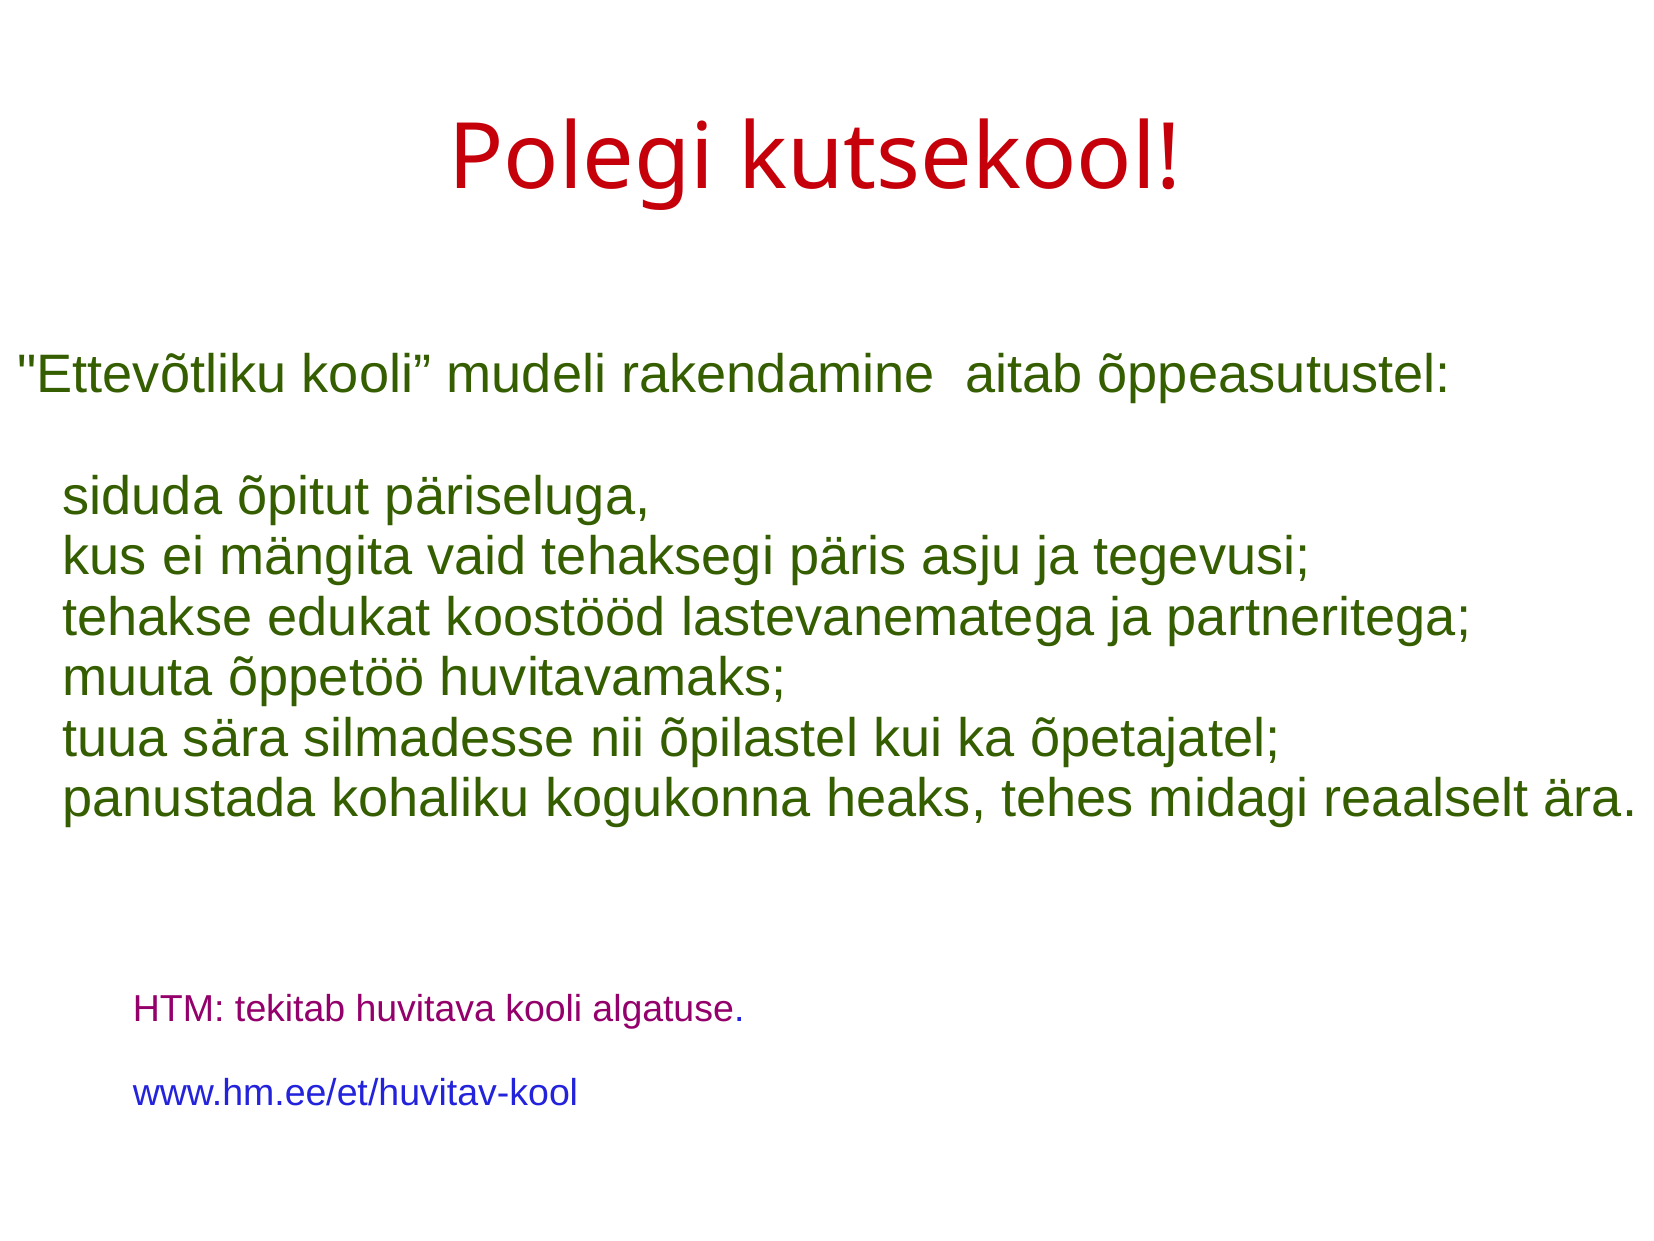

# Polegi kutsekool!
 "Ettevõtliku kooli” mudeli rakendamine aitab õppeasutustel:
 siduda õpitut päriseluga,
 kus ei mängita vaid tehaksegi päris asju ja tegevusi;
 tehakse edukat koostööd lastevanematega ja partneritega;
 muuta õppetöö huvitavamaks;
 tuua sära silmadesse nii õpilastel kui ka õpetajatel;
 panustada kohaliku kogukonna heaks, tehes midagi reaalselt ära.
HTM: tekitab huvitava kooli algatuse.
www.hm.ee/et/huvitav-kool